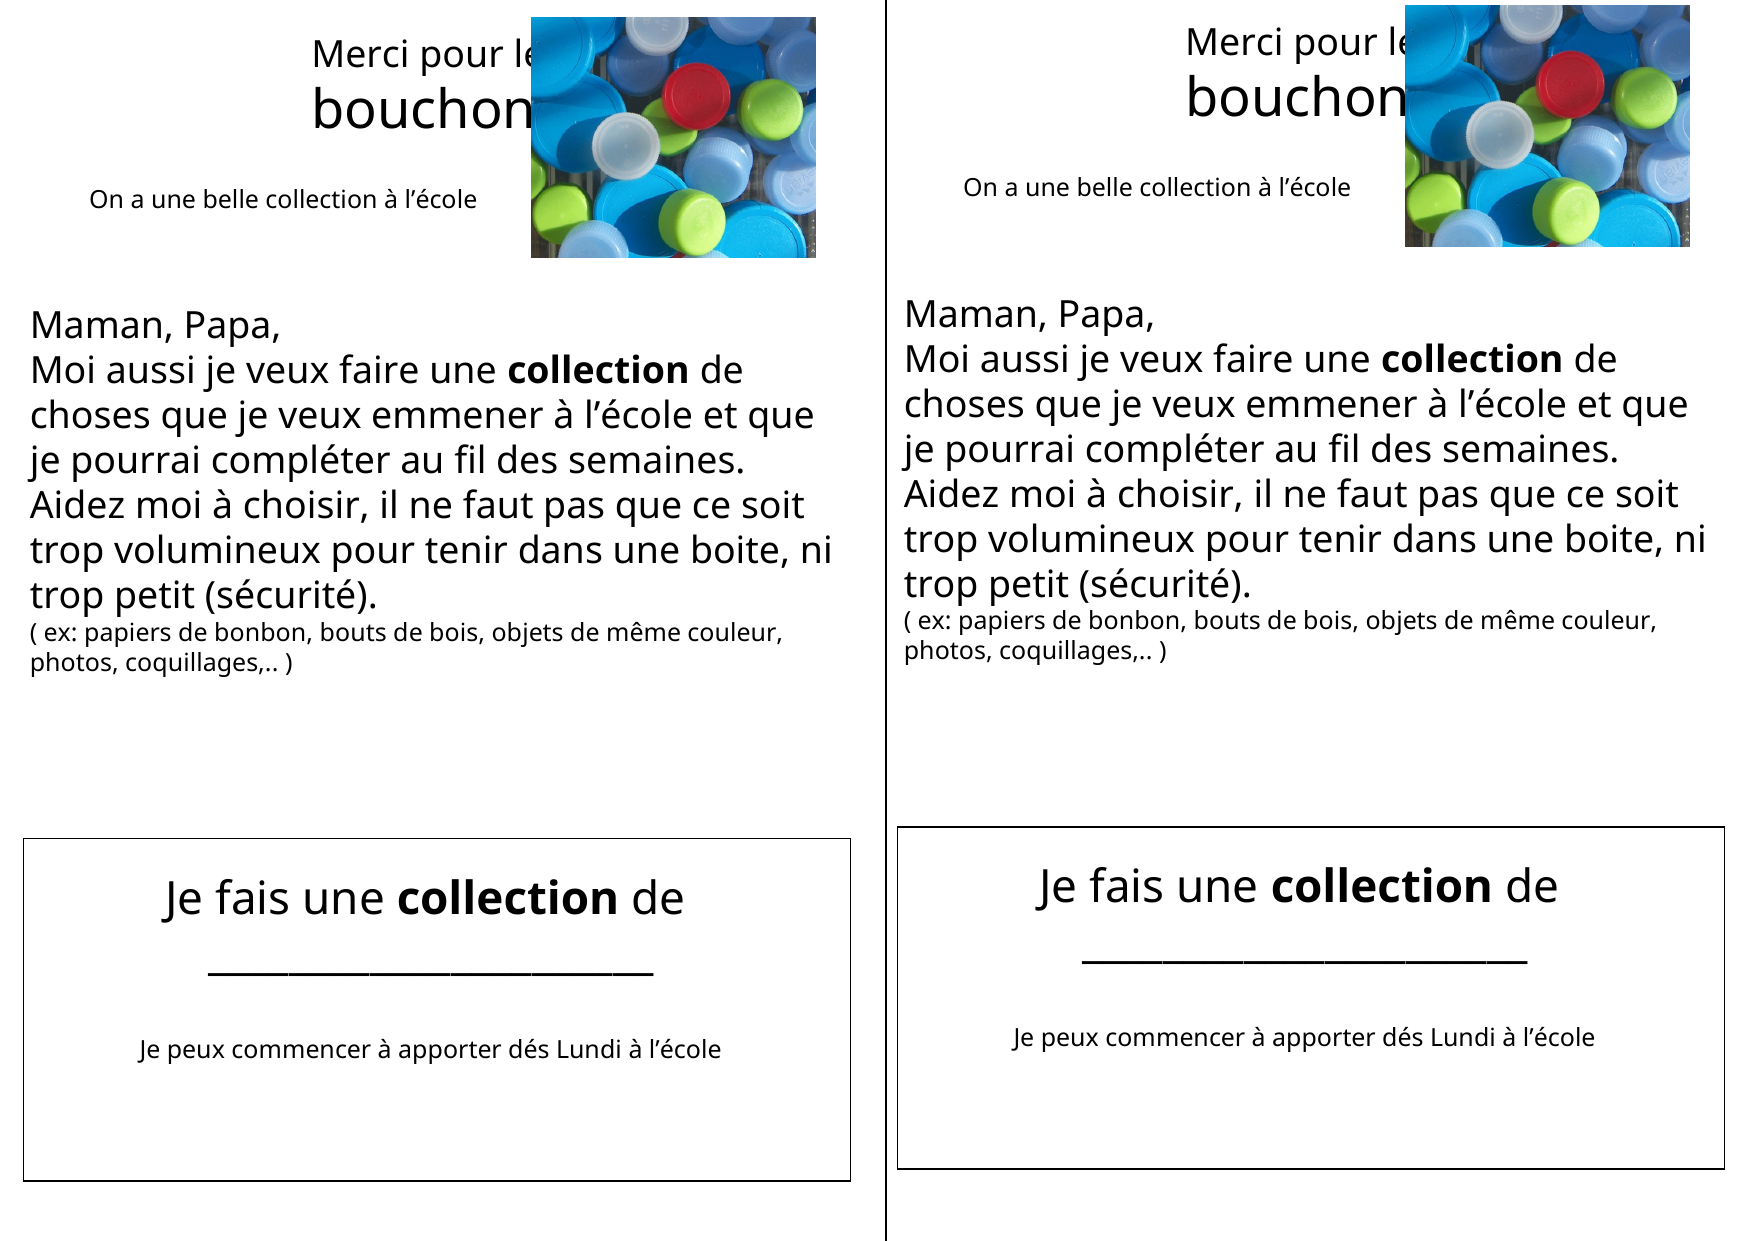

Merci pour les
bouchons
Merci pour les
bouchons
On a une belle collection à l’école
On a une belle collection à l’école
Maman, Papa,
Moi aussi je veux faire une collection de
choses que je veux emmener à l’école et que je pourrai compléter au fil des semaines.
Aidez moi à choisir, il ne faut pas que ce soit trop volumineux pour tenir dans une boite, ni trop petit (sécurité).
( ex: papiers de bonbon, bouts de bois, objets de même couleur, photos, coquillages,.. )
Maman, Papa,
Moi aussi je veux faire une collection de
choses que je veux emmener à l’école et que je pourrai compléter au fil des semaines.
Aidez moi à choisir, il ne faut pas que ce soit trop volumineux pour tenir dans une boite, ni trop petit (sécurité).
( ex: papiers de bonbon, bouts de bois, objets de même couleur, photos, coquillages,.. )
Je fais une collection de
______________________
Je peux commencer à apporter dés Lundi à l’école
Je fais une collection de
______________________
Je peux commencer à apporter dés Lundi à l’école